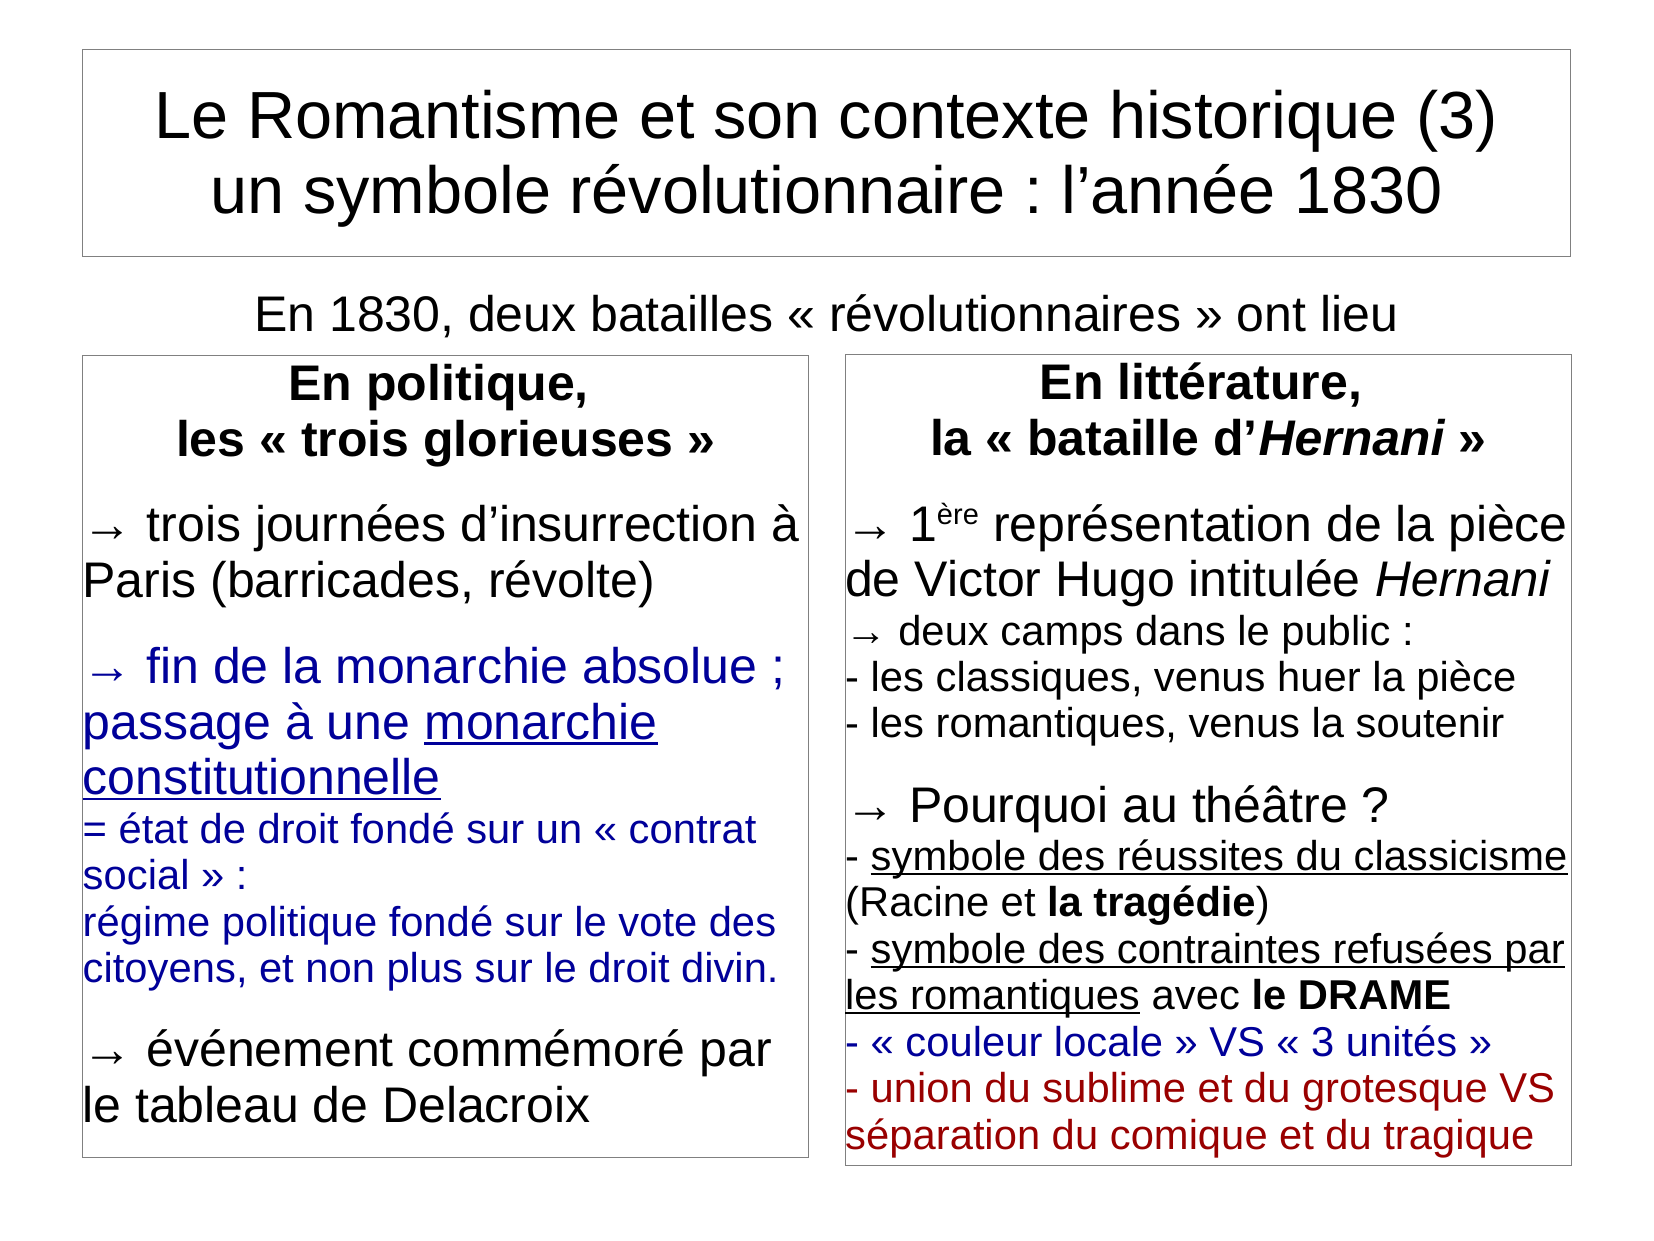

Le Romantisme et son contexte historique (3)
un symbole révolutionnaire : l’année 1830
En 1830, deux batailles « révolutionnaires » ont lieu
En littérature,
la « bataille d’Hernani »
→ 1ère représentation de la pièce de Victor Hugo intitulée Hernani
→ deux camps dans le public :
- les classiques, venus huer la pièce
- les romantiques, venus la soutenir
→ Pourquoi au théâtre ?
- symbole des réussites du classicisme (Racine et la tragédie)
- symbole des contraintes refusées par les romantiques avec le DRAME
- « couleur locale » VS « 3 unités »
- union du sublime et du grotesque VS séparation du comique et du tragique
# En politique, les « trois glorieuses »
→ trois journées d’insurrection à Paris (barricades, révolte)
→ fin de la monarchie absolue ; passage à une monarchie constitutionnelle
= état de droit fondé sur un « contrat social » :
régime politique fondé sur le vote des citoyens, et non plus sur le droit divin.
→ événement commémoré par le tableau de Delacroix